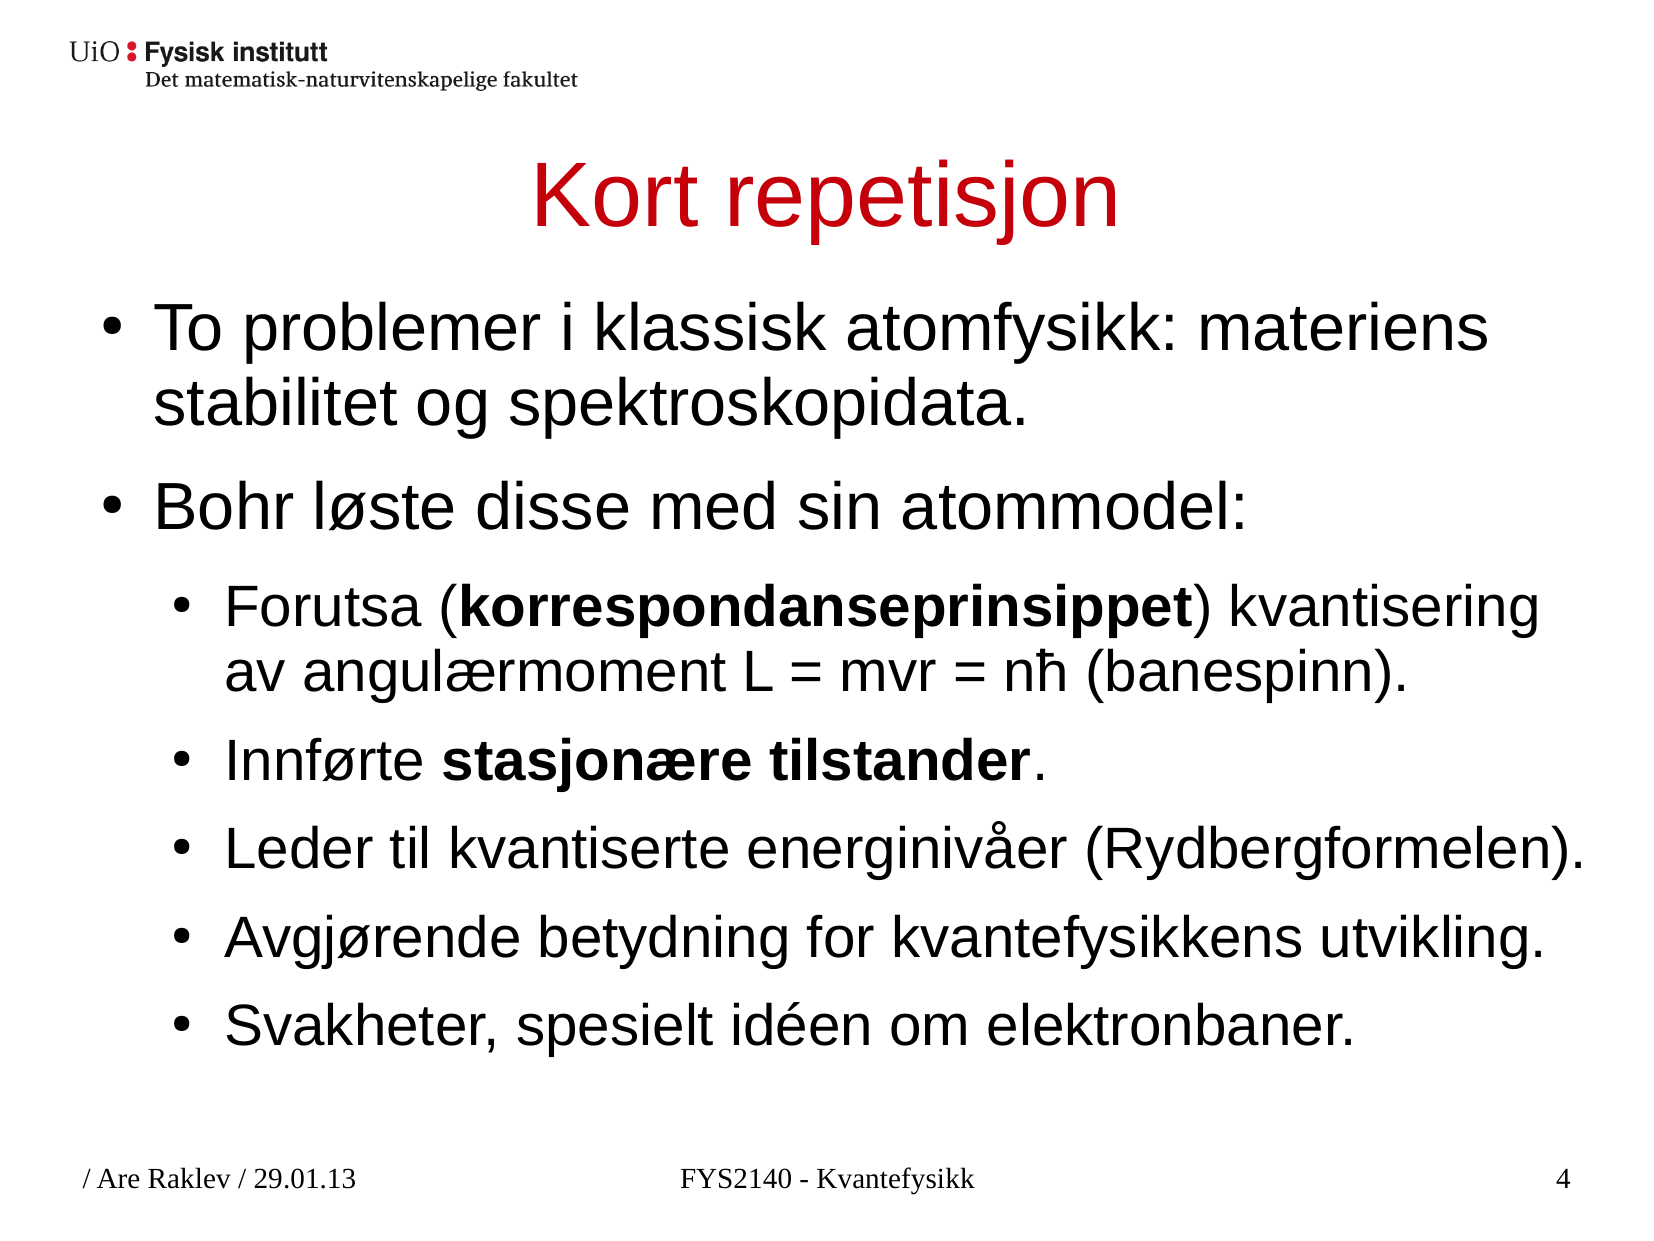

# Kort repetisjon
To problemer i klassisk atomfysikk: materiens stabilitet og spektroskopidata.
Bohr løste disse med sin atommodel:
Forutsa (korrespondanseprinsippet) kvantisering av angulærmoment L = mvr = nħ (banespinn).
Innførte stasjonære tilstander.
Leder til kvantiserte energinivåer (Rydbergformelen).
Avgjørende betydning for kvantefysikkens utvikling.
Svakheter, spesielt idéen om elektronbaner.
/ Are Raklev / 29.01.13
FYS2140 - Kvantefysikk
4